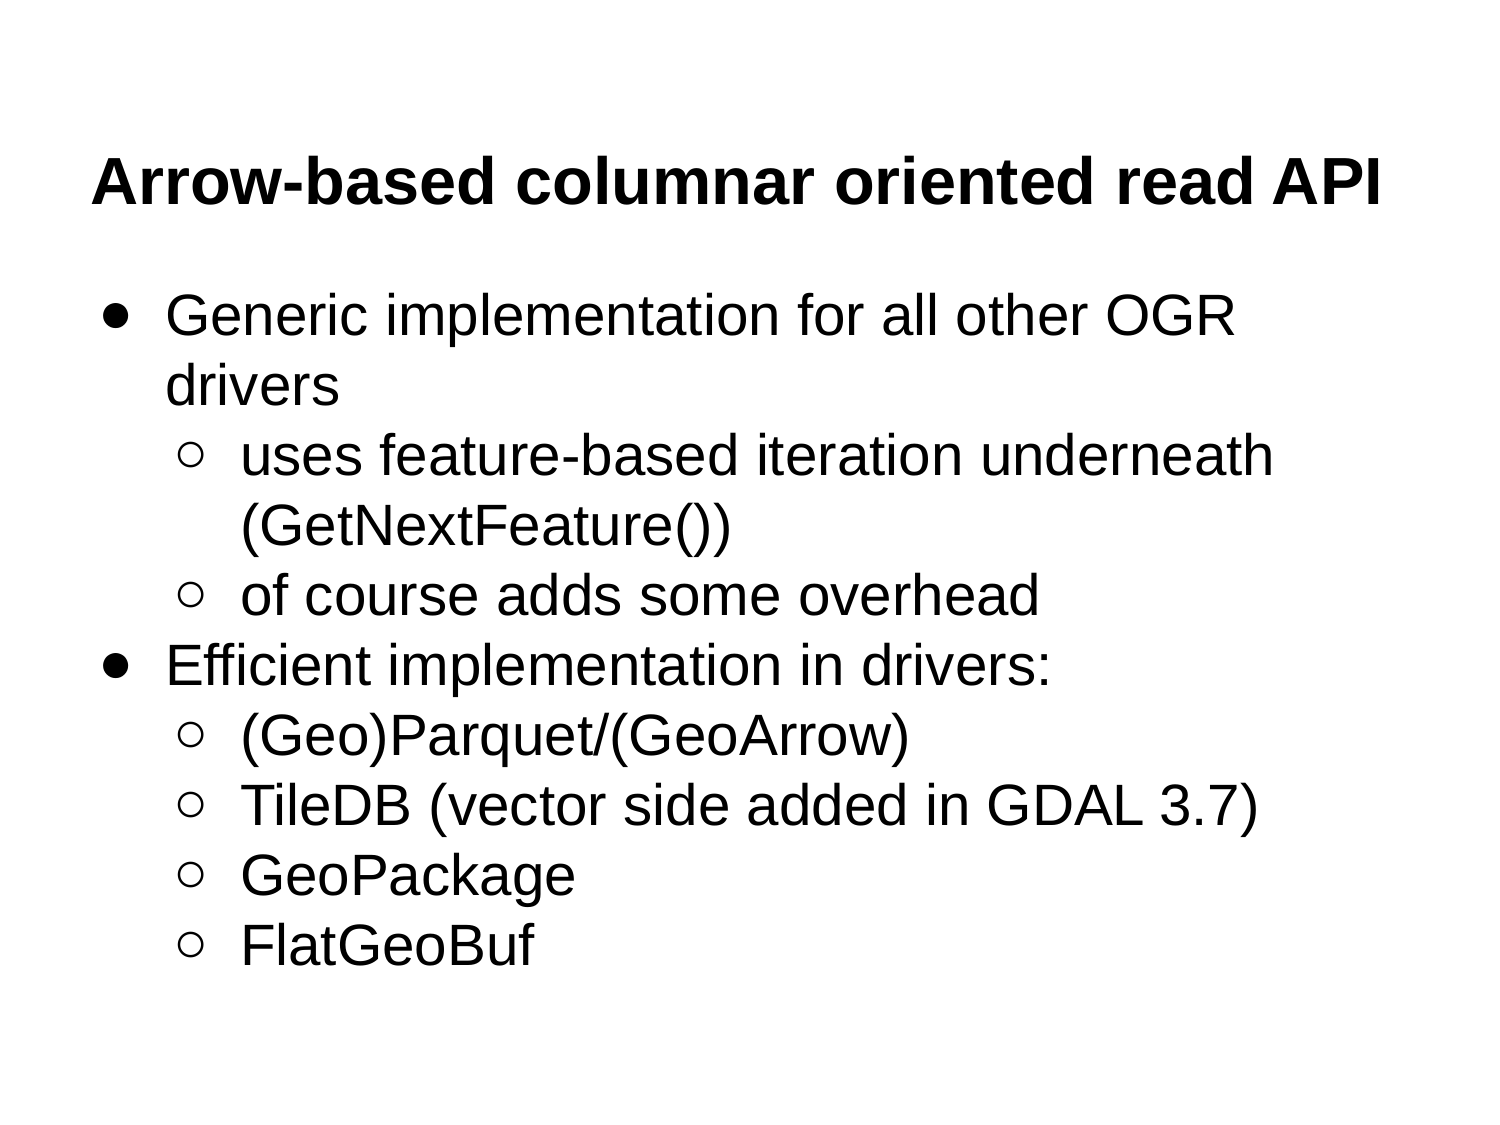

# Arrow-based columnar oriented read API
Generic implementation for all other OGR drivers
uses feature-based iteration underneath (GetNextFeature())
of course adds some overhead
Efficient implementation in drivers:
(Geo)Parquet/(GeoArrow)
TileDB (vector side added in GDAL 3.7)
GeoPackage
FlatGeoBuf